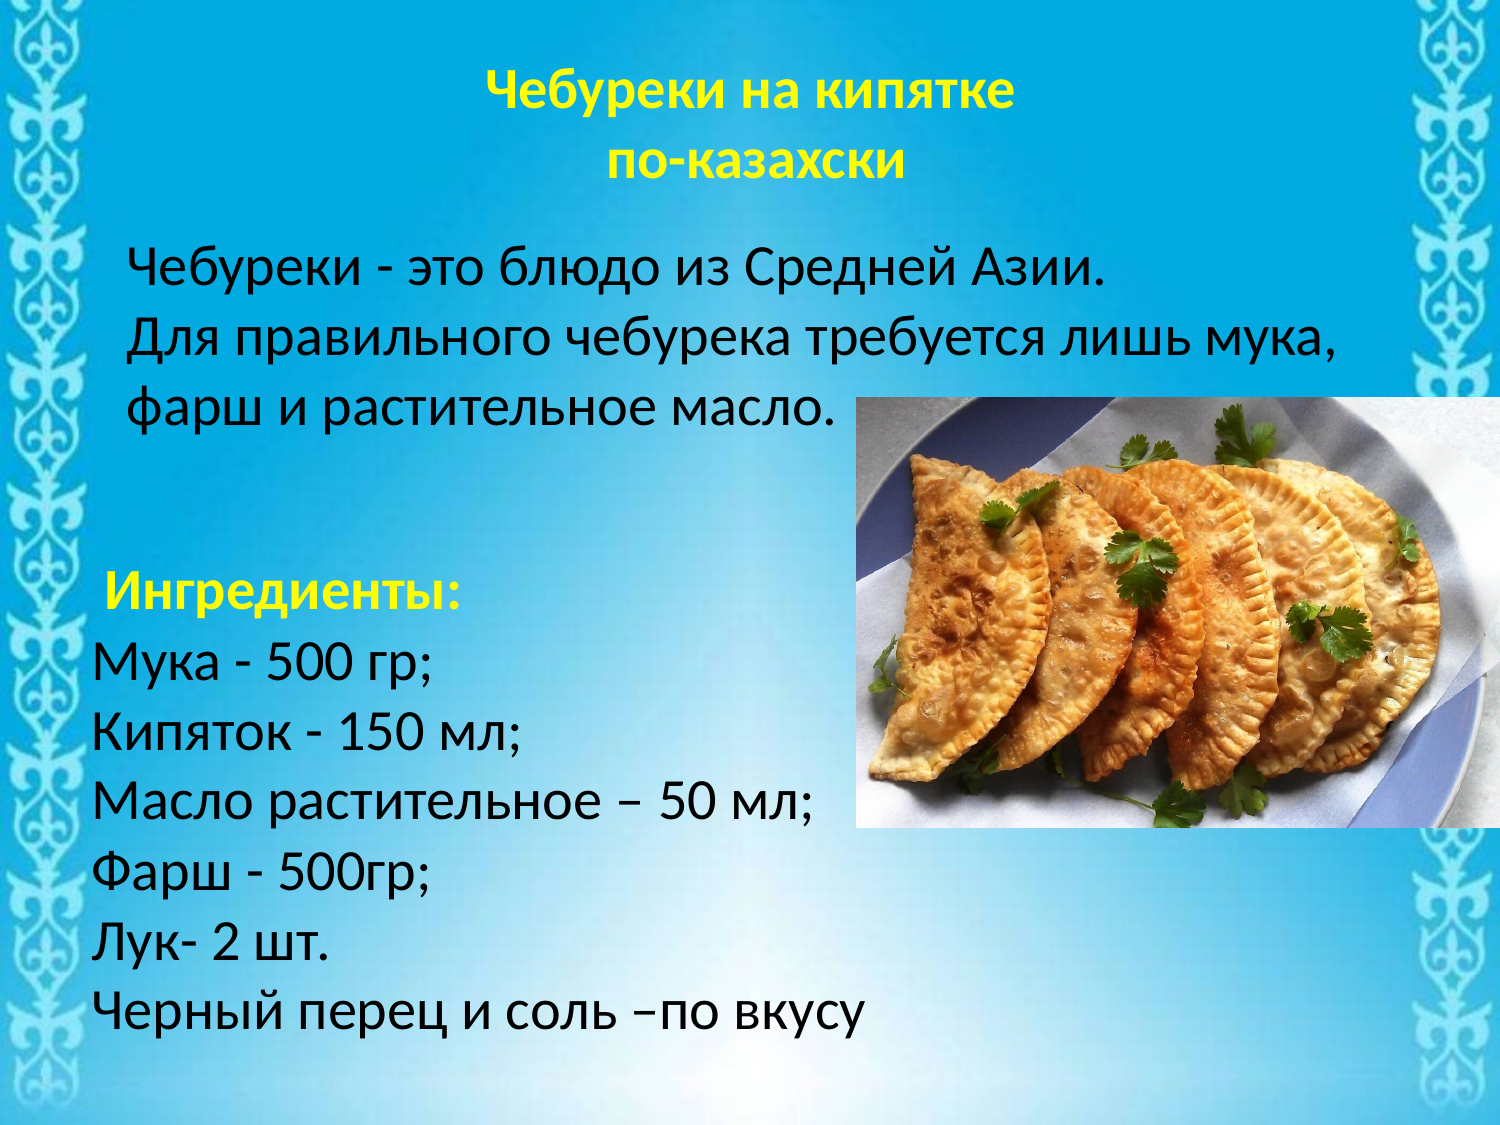

Чебуреки на кипятке
 по-казахски
#
Чебуреки - это блюдо из Средней Азии.
Для правильного чебурека требуется лишь мука, фарш и растительное масло.
 Ингредиенты:
Мука - 500 гр;
Кипяток - 150 мл;
Масло растительное – 50 мл;
Фарш - 500гр;
Лук- 2 шт.
Черный перец и соль –по вкусу